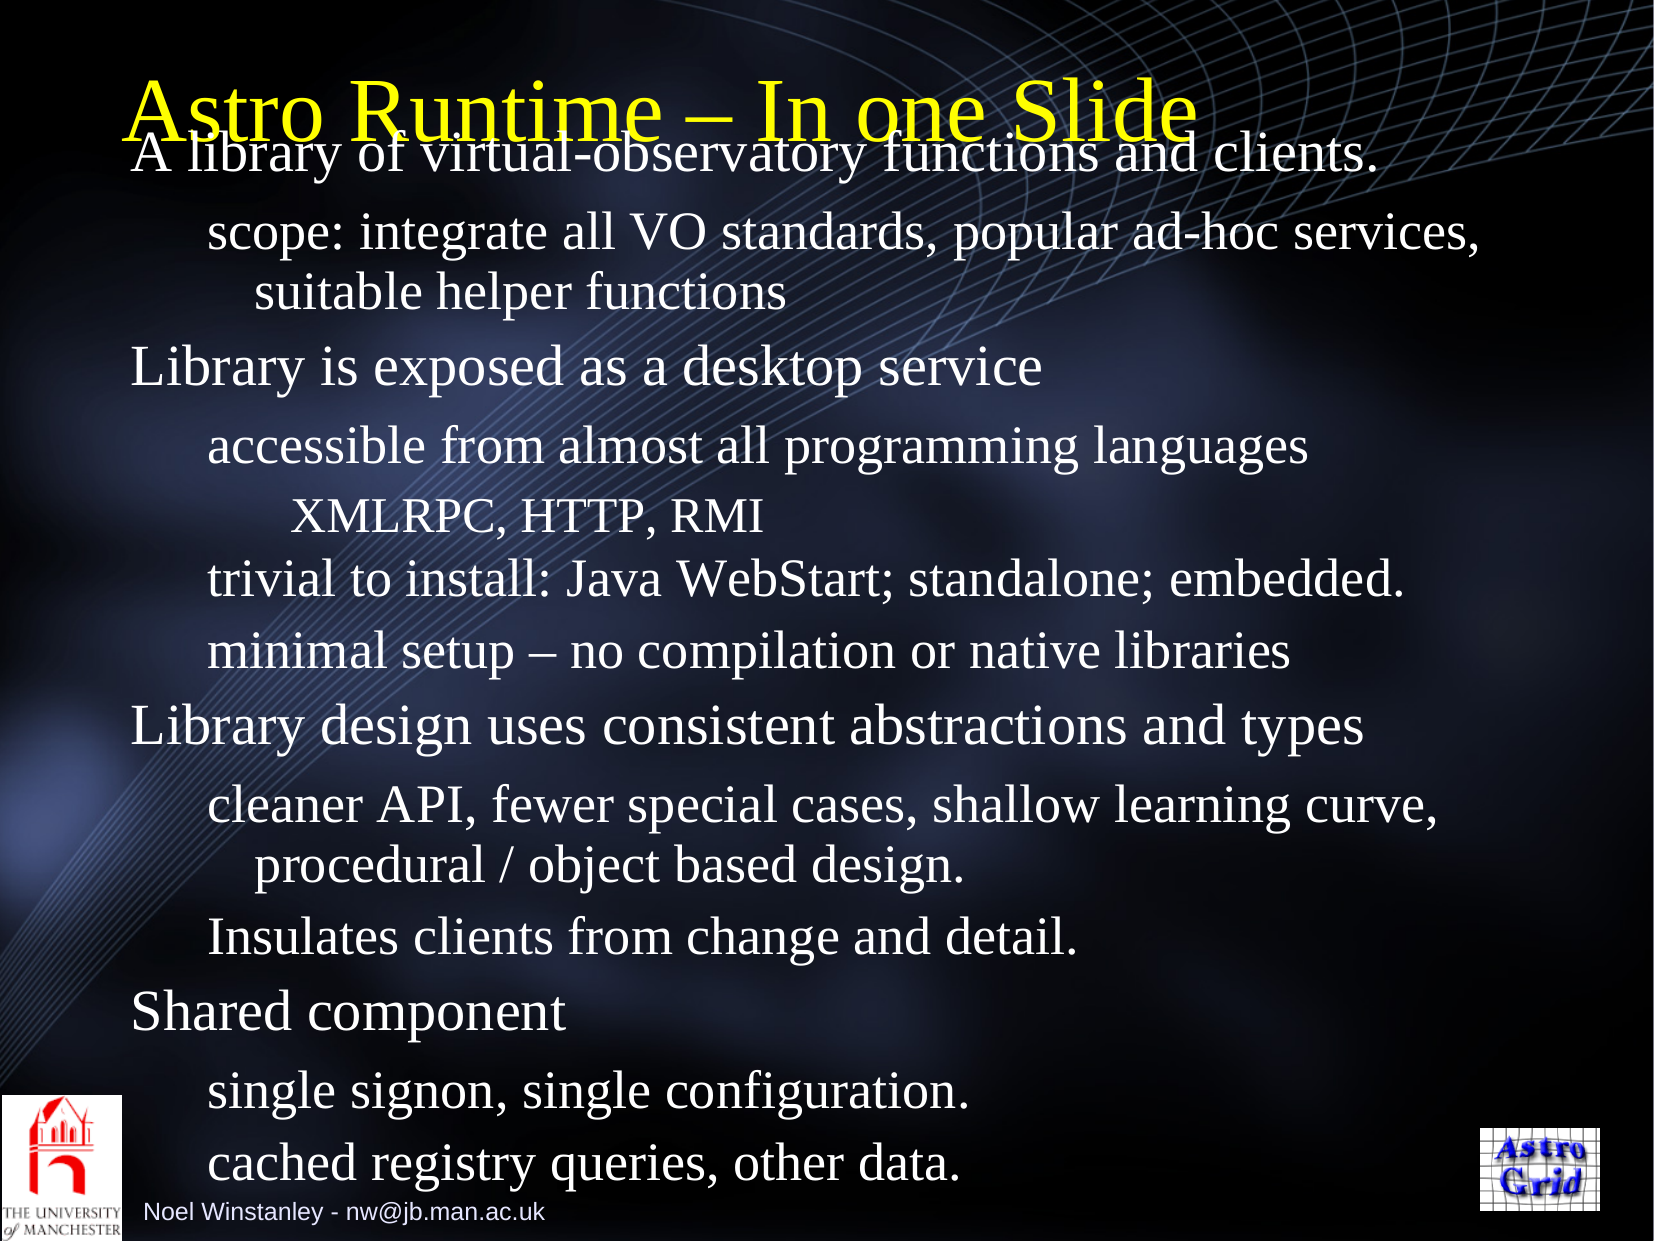

# Astro Runtime – In one Slide
A library of virtual-observatory functions and clients.
scope: integrate all VO standards, popular ad-hoc services, suitable helper functions
Library is exposed as a desktop service
accessible from almost all programming languages
XMLRPC, HTTP, RMI
trivial to install: Java WebStart; standalone; embedded.
minimal setup – no compilation or native libraries
Library design uses consistent abstractions and types
cleaner API, fewer special cases, shallow learning curve, procedural / object based design.
Insulates clients from change and detail.
Shared component
single signon, single configuration.
cached registry queries, other data.